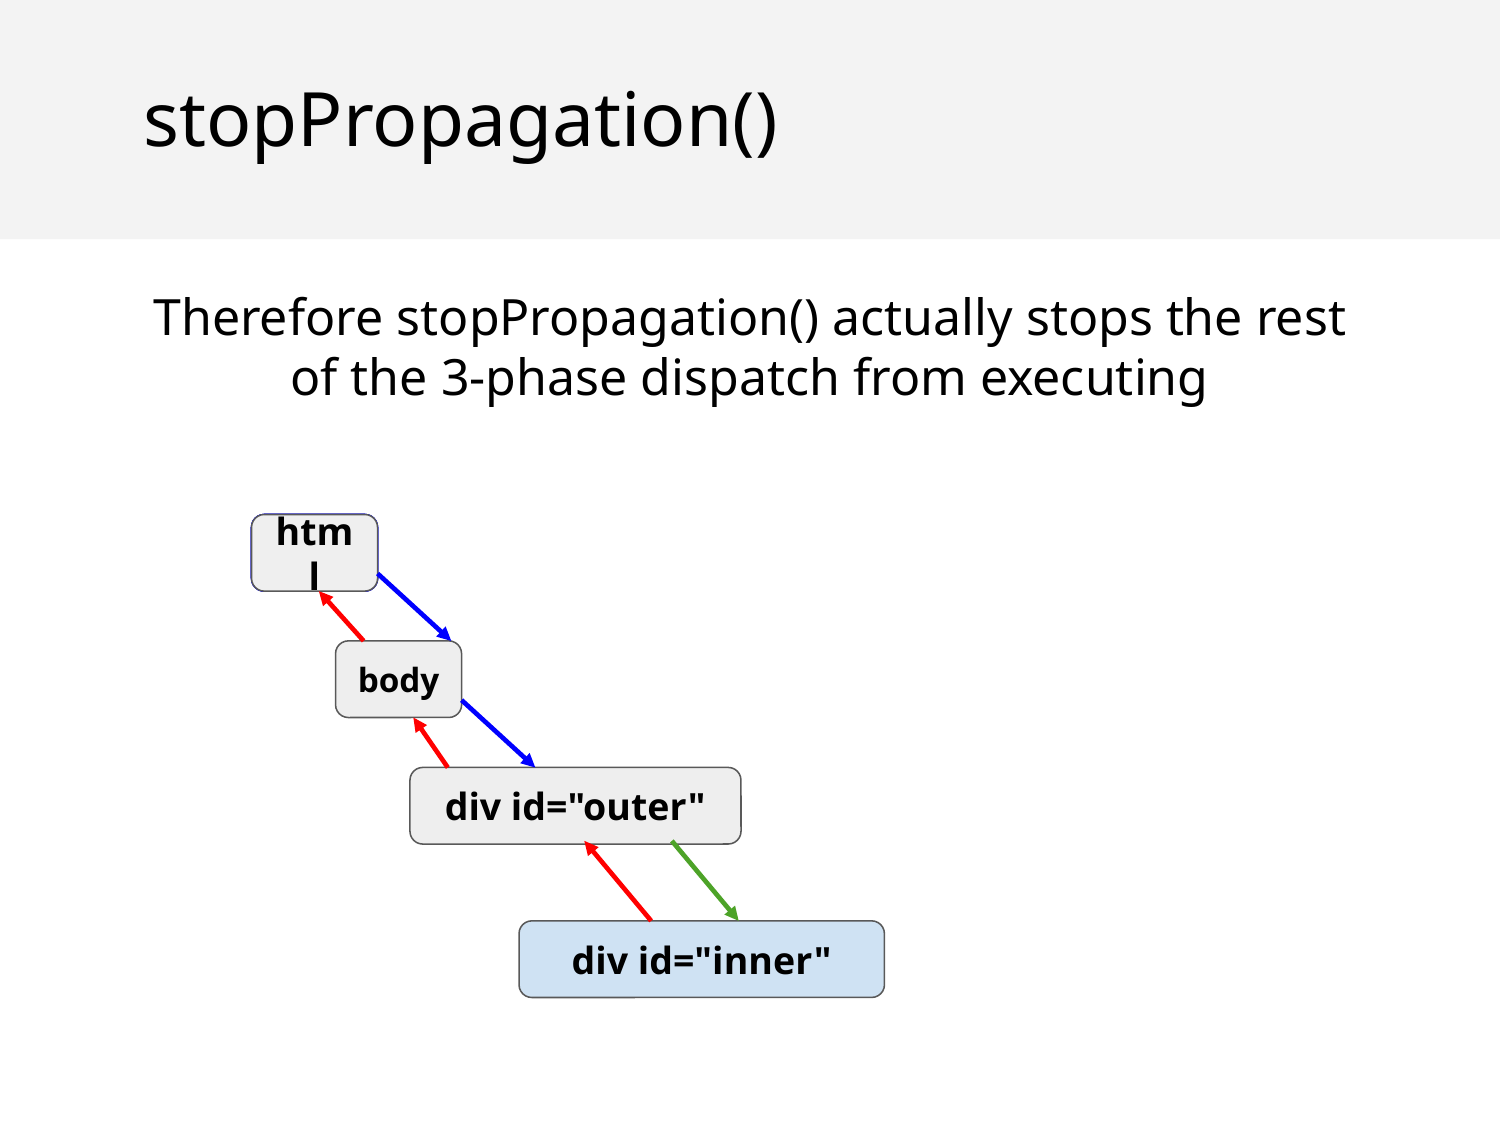

# stopPropagation()
Therefore stopPropagation() actually stops the rest of the 3-phase dispatch from executing
html
html
html
body
div id="outer"
div id="inner"